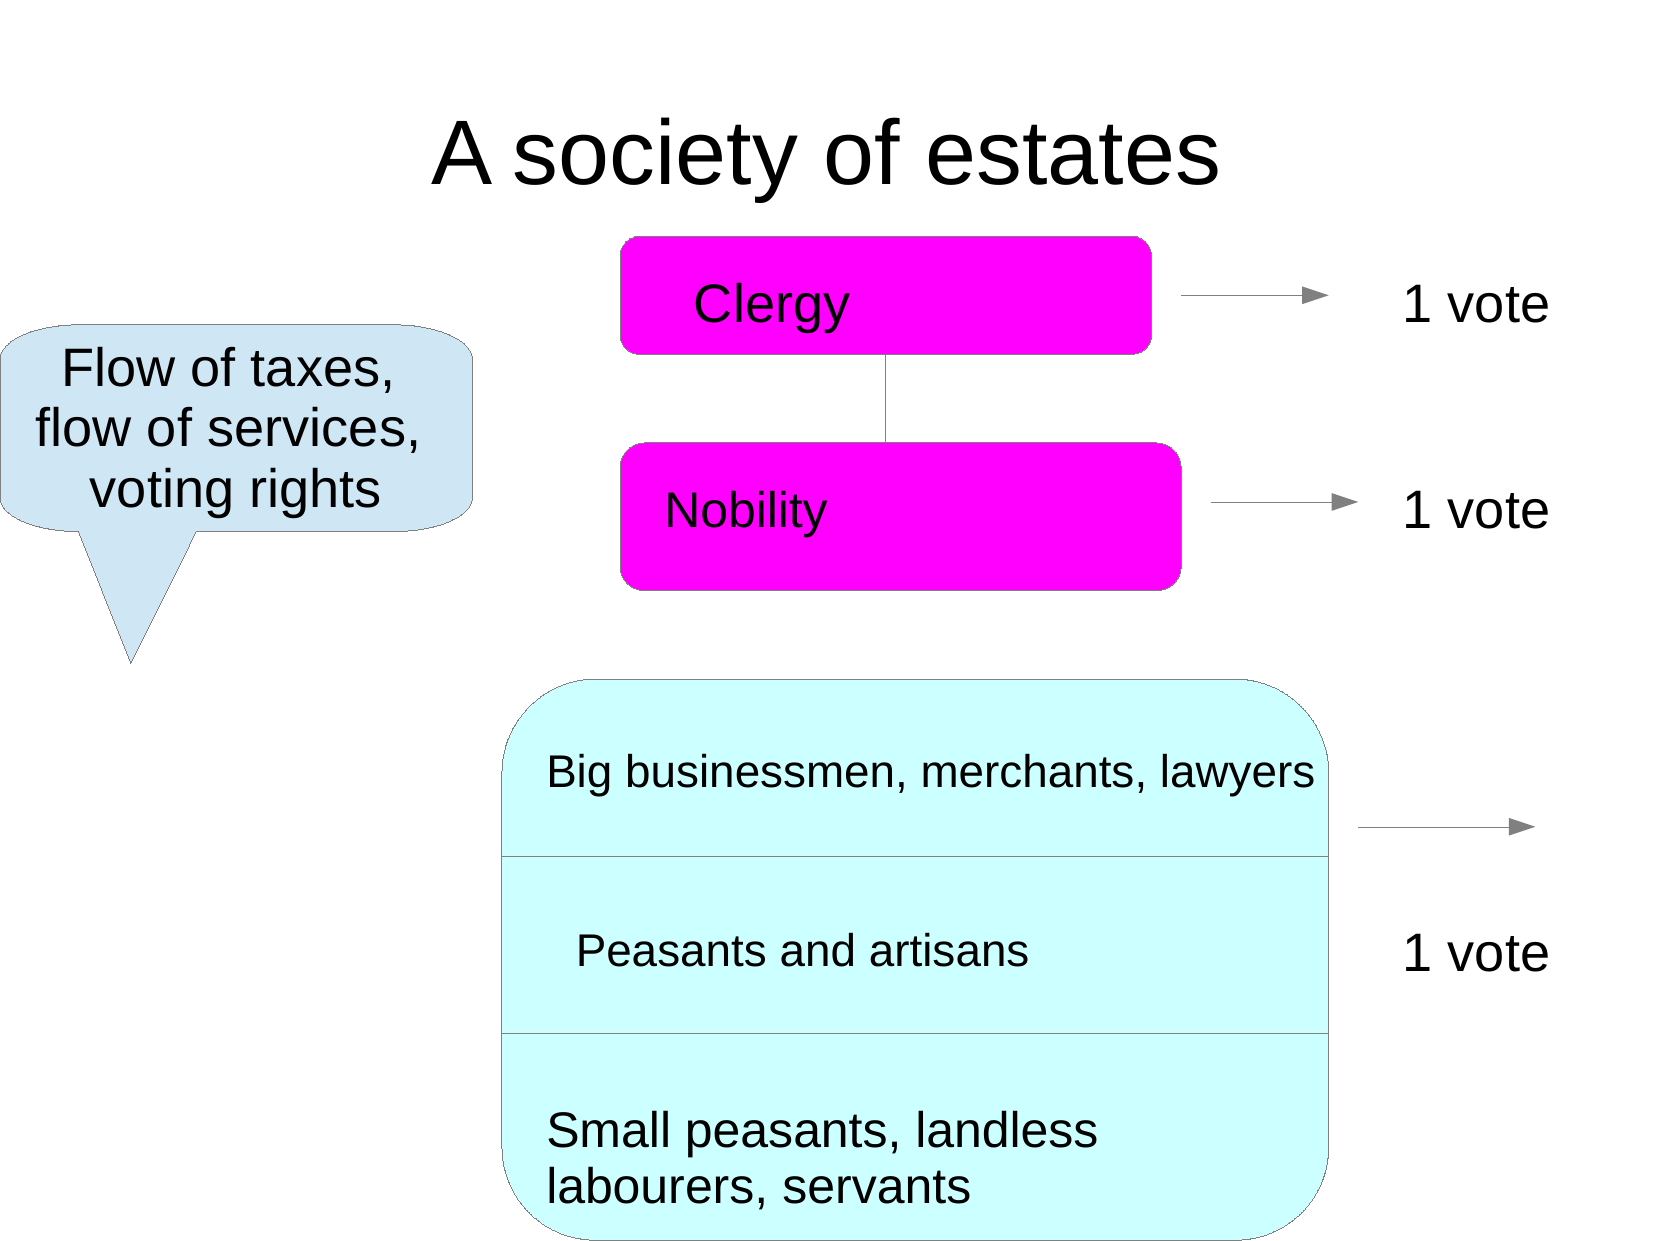

# A society of estates
Clergy
1 vote
Flow of taxes,
flow of services,
voting rights
1 vote
Nobility
Big businessmen, merchants, lawyers
1 vote
Peasants and artisans
Small peasants, landless
labourers, servants